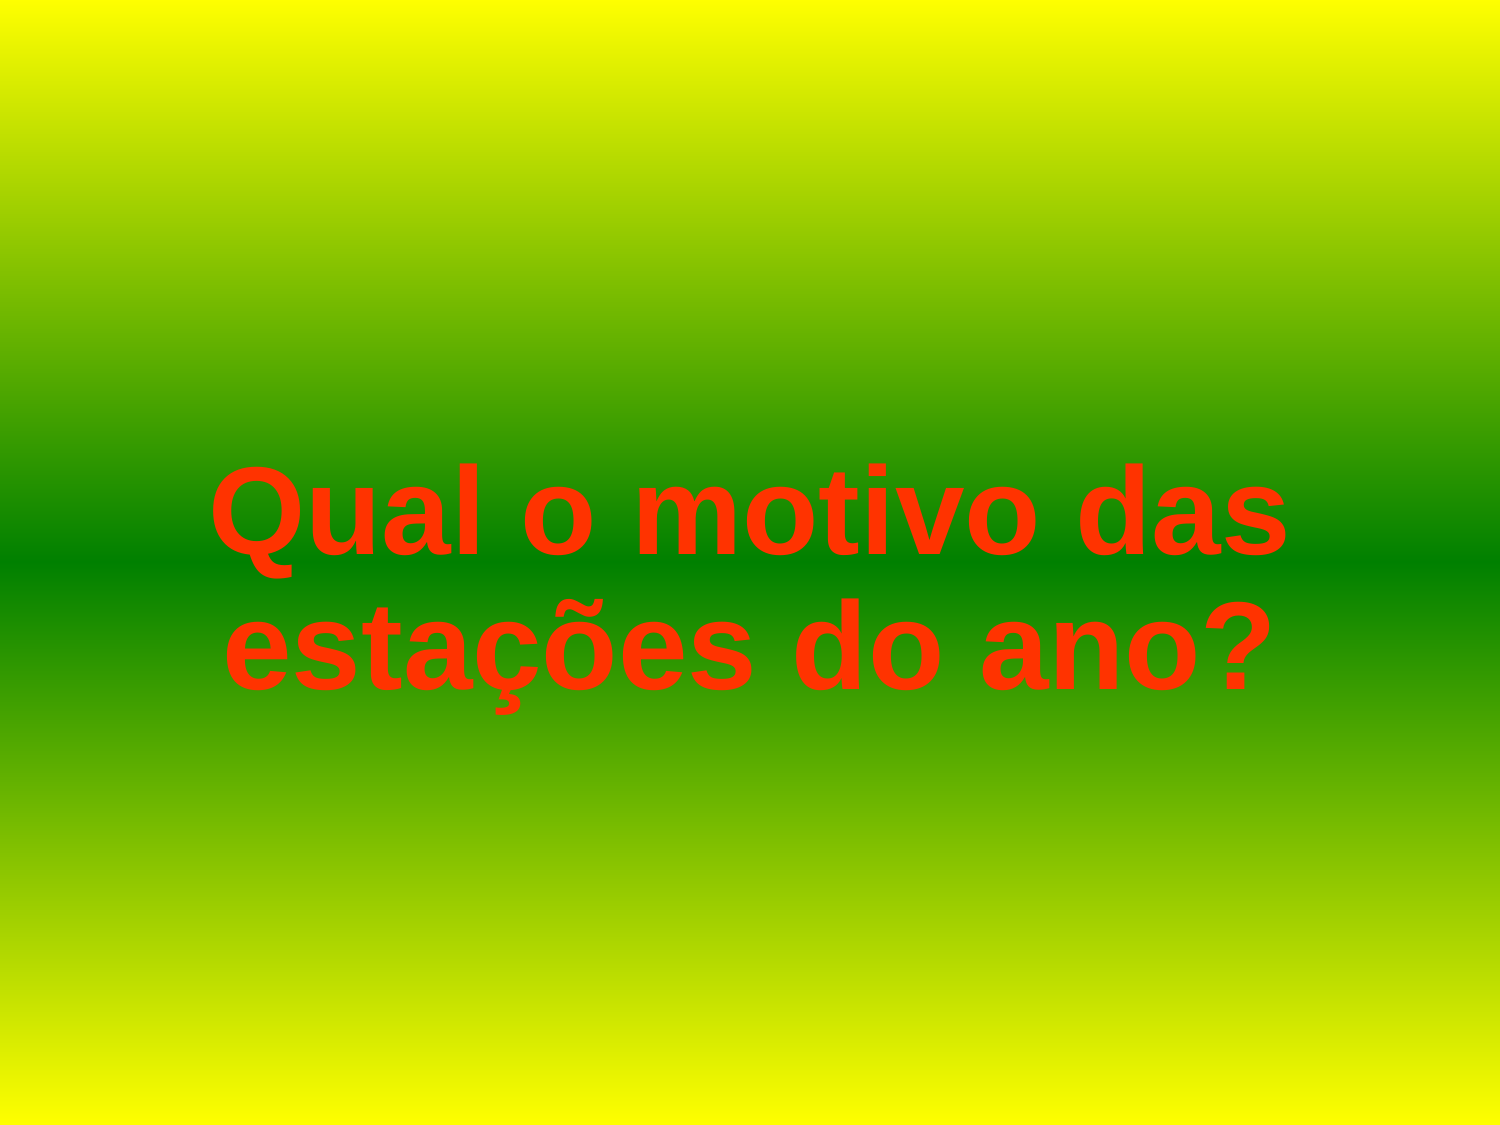

# Qual o motivo das estações do ano?